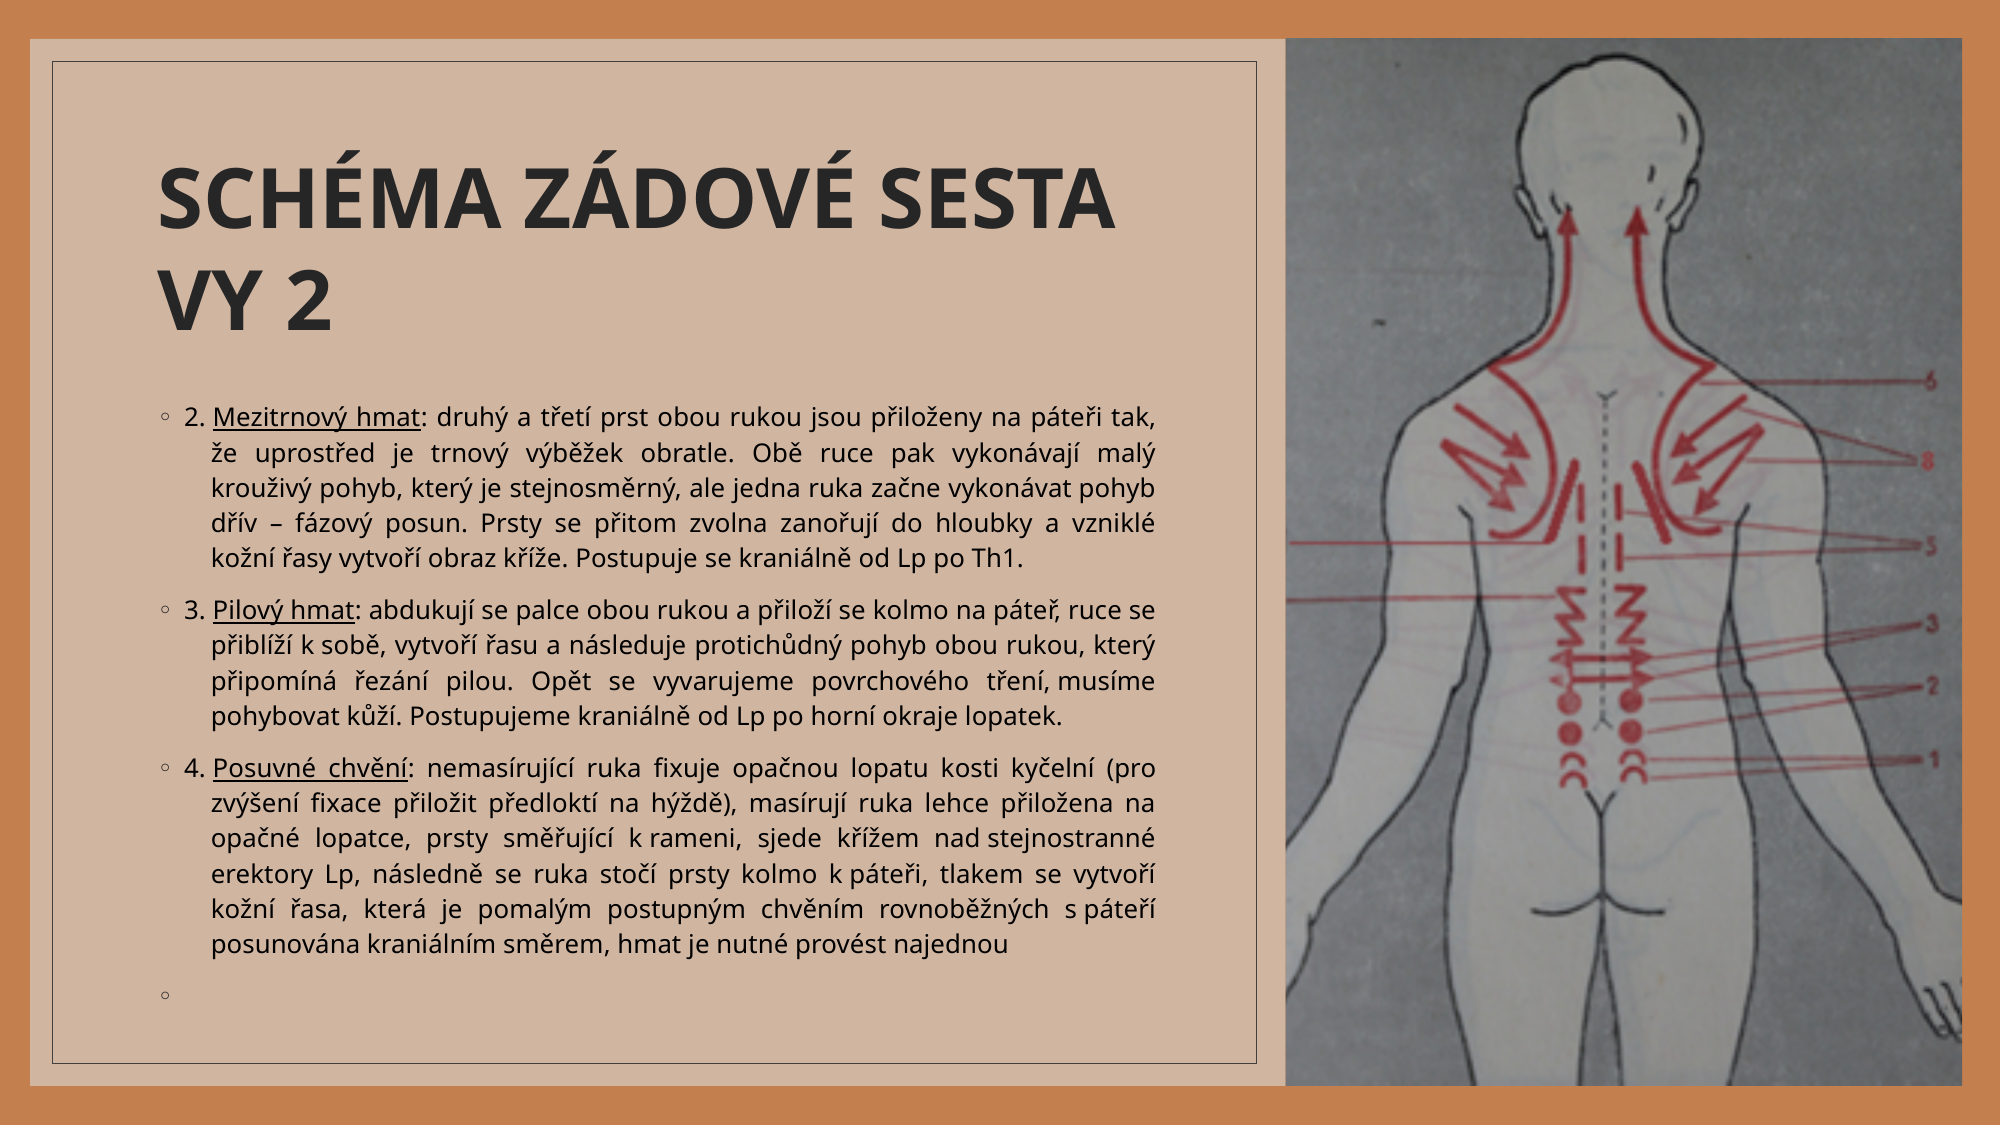

# SCHÉMA ZÁDOVÉ SESTAVY 2
2. Mezitrnový hmat: druhý a třetí prst obou rukou jsou přiloženy na páteři tak, že uprostřed je trnový výběžek obratle. Obě ruce pak vykonávají malý krouživý pohyb, který je stejnosměrný, ale jedna ruka začne vykonávat pohyb dřív – fázový posun. Prsty se přitom zvolna zanořují do hloubky a vzniklé kožní řasy vytvoří obraz kříže. Postupuje se kraniálně od Lp po Th1.
3. Pilový hmat: abdukují se palce obou rukou a přiloží se kolmo na páteř, ruce se přiblíží k sobě, vytvoří řasu a následuje protichůdný pohyb obou rukou, který připomíná řezání pilou. Opět se vyvarujeme povrchového tření, musíme pohybovat kůží. Postupujeme kraniálně od Lp po horní okraje lopatek.
4. Posuvné chvění: nemasírující ruka fixuje opačnou lopatu kosti kyčelní (pro zvýšení fixace přiložit předloktí na hýždě), masírují ruka lehce přiložena na opačné lopatce, prsty směřující k rameni, sjede křížem nad stejnostranné erektory Lp, následně se ruka stočí prsty kolmo k páteři, tlakem se vytvoří kožní řasa, která je pomalým postupným chvěním rovnoběžných s páteří posunována kraniálním směrem, hmat je nutné provést najednou